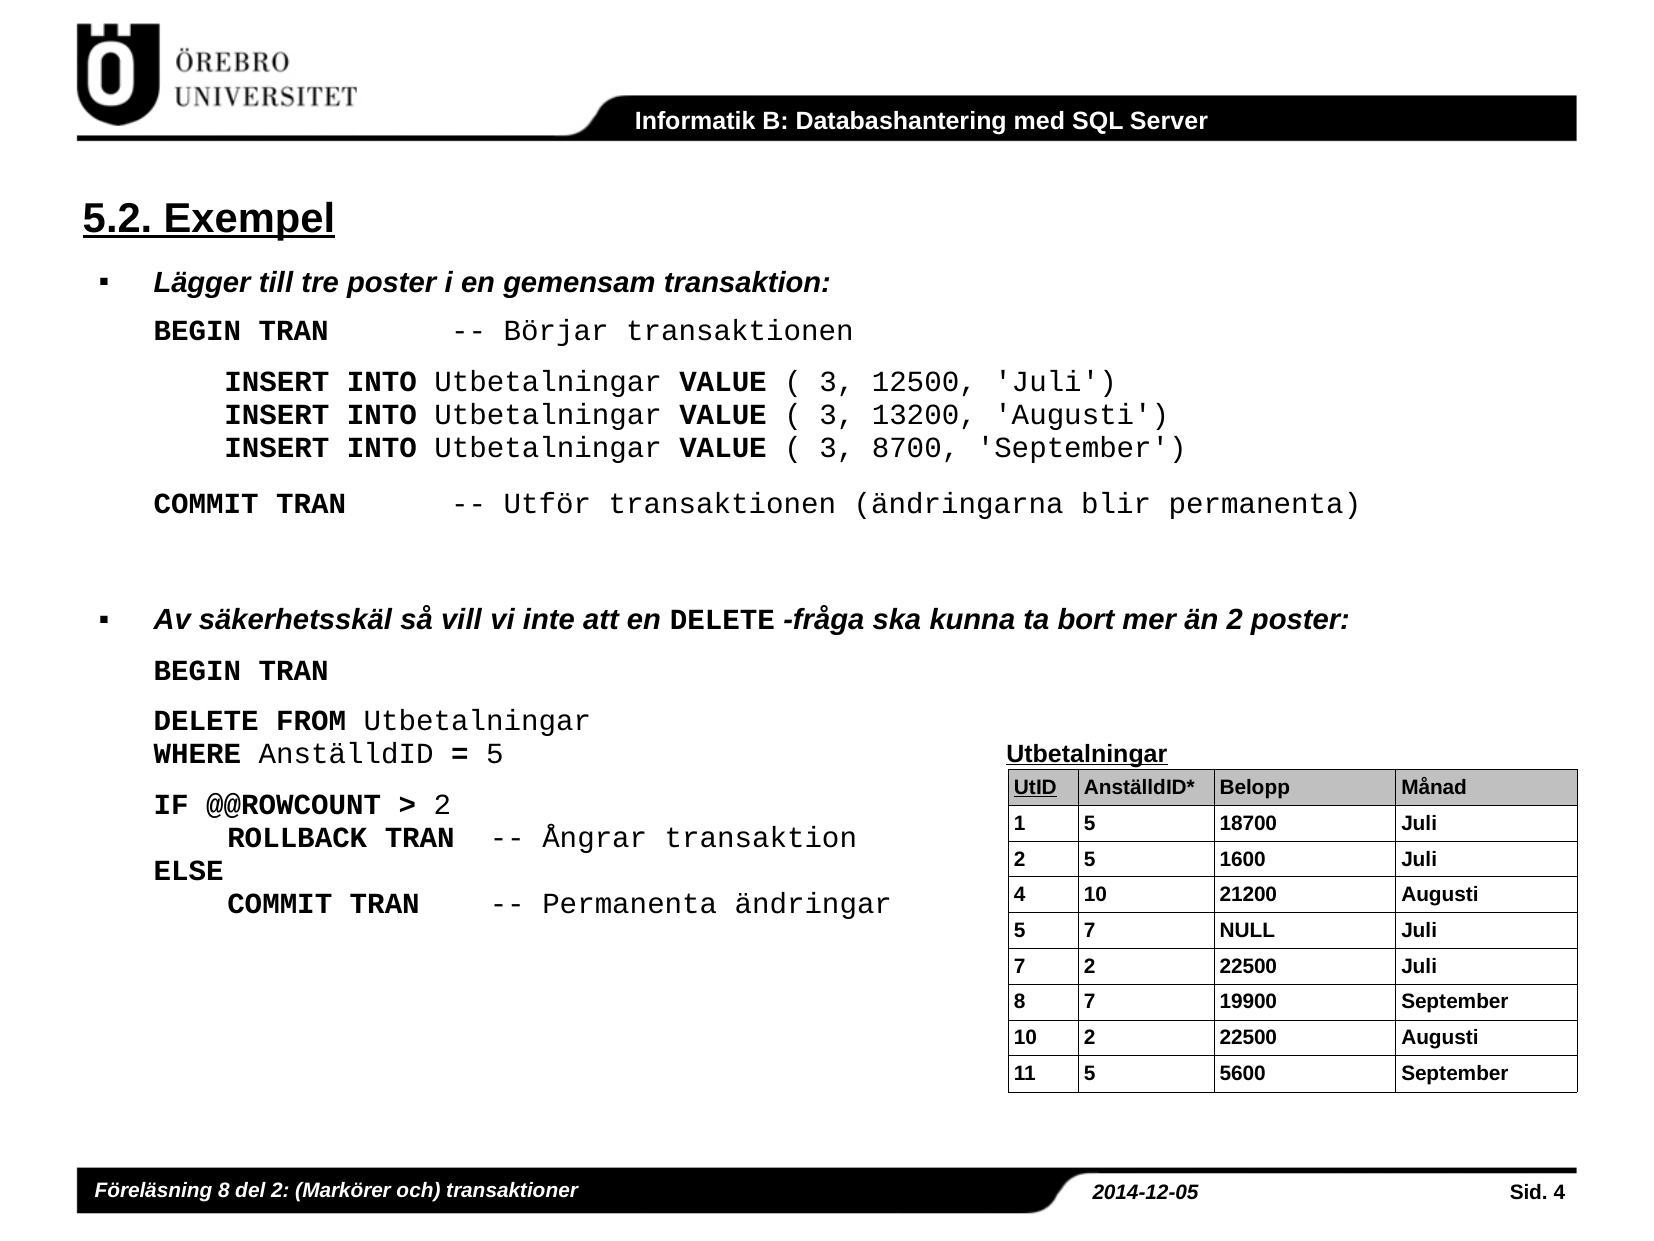

# 5.2. Exempel
Lägger till tre poster i en gemensam transaktion:
BEGIN TRAN -- Börjar transaktionen
INSERT INTO Utbetalningar VALUE ( 3, 12500, 'Juli')
INSERT INTO Utbetalningar VALUE ( 3, 13200, 'Augusti')
INSERT INTO Utbetalningar VALUE ( 3, 8700, 'September')
COMMIT TRAN -- Utför transaktionen (ändringarna blir permanenta)
Av säkerhetsskäl så vill vi inte att en DELETE -fråga ska kunna ta bort mer än 2 poster:
BEGIN TRAN
DELETE FROM Utbetalningar
WHERE AnställdID = 5
IF @@ROWCOUNT > 2
	ROLLBACK TRAN -- Ångrar transaktion
ELSE
	COMMIT TRAN -- Permanenta ändringar
Utbetalningar
| UtID | AnställdID\* | Belopp | Månad |
| --- | --- | --- | --- |
| 1 | 5 | 18700 | Juli |
| 2 | 5 | 1600 | Juli |
| 4 | 10 | 21200 | Augusti |
| 5 | 7 | NULL | Juli |
| 7 | 2 | 22500 | Juli |
| 8 | 7 | 19900 | September |
| 10 | 2 | 22500 | Augusti |
| 11 | 5 | 5600 | September |
Föreläsning 8 del 2: (Markörer och) transaktioner
2014-12-05
4